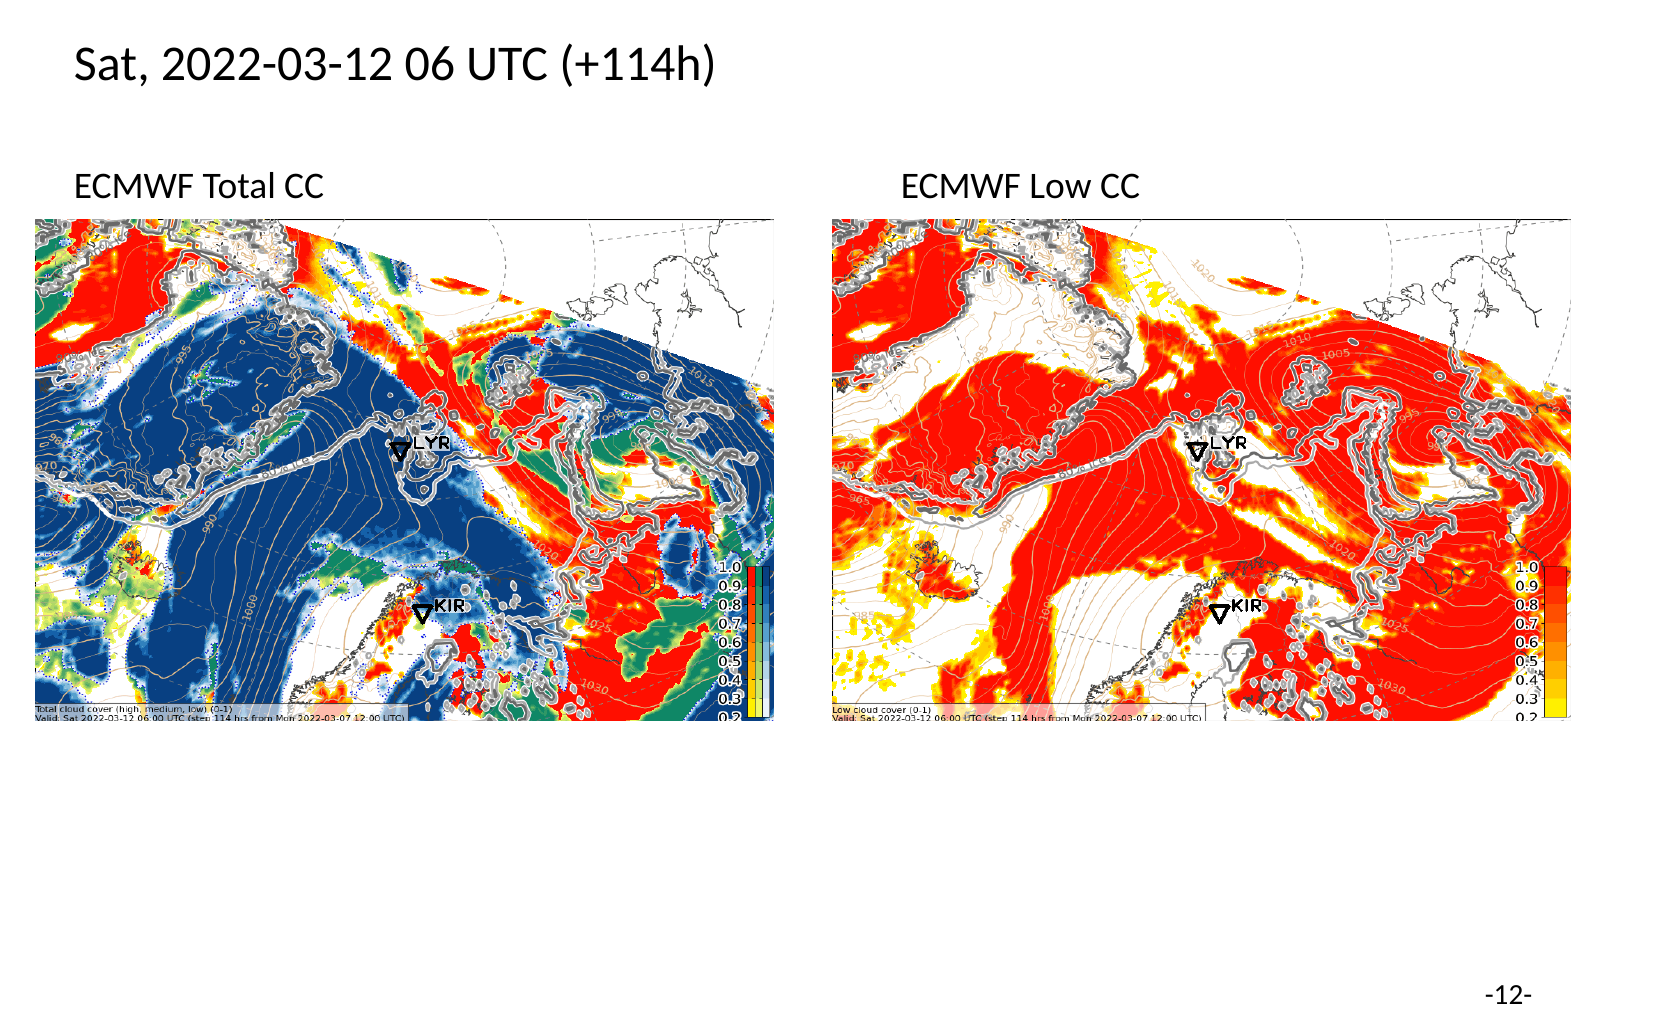

Sat, 2022-03-12 06 UTC (+114h)
ECMWF Total CC
ECMWF Low CC